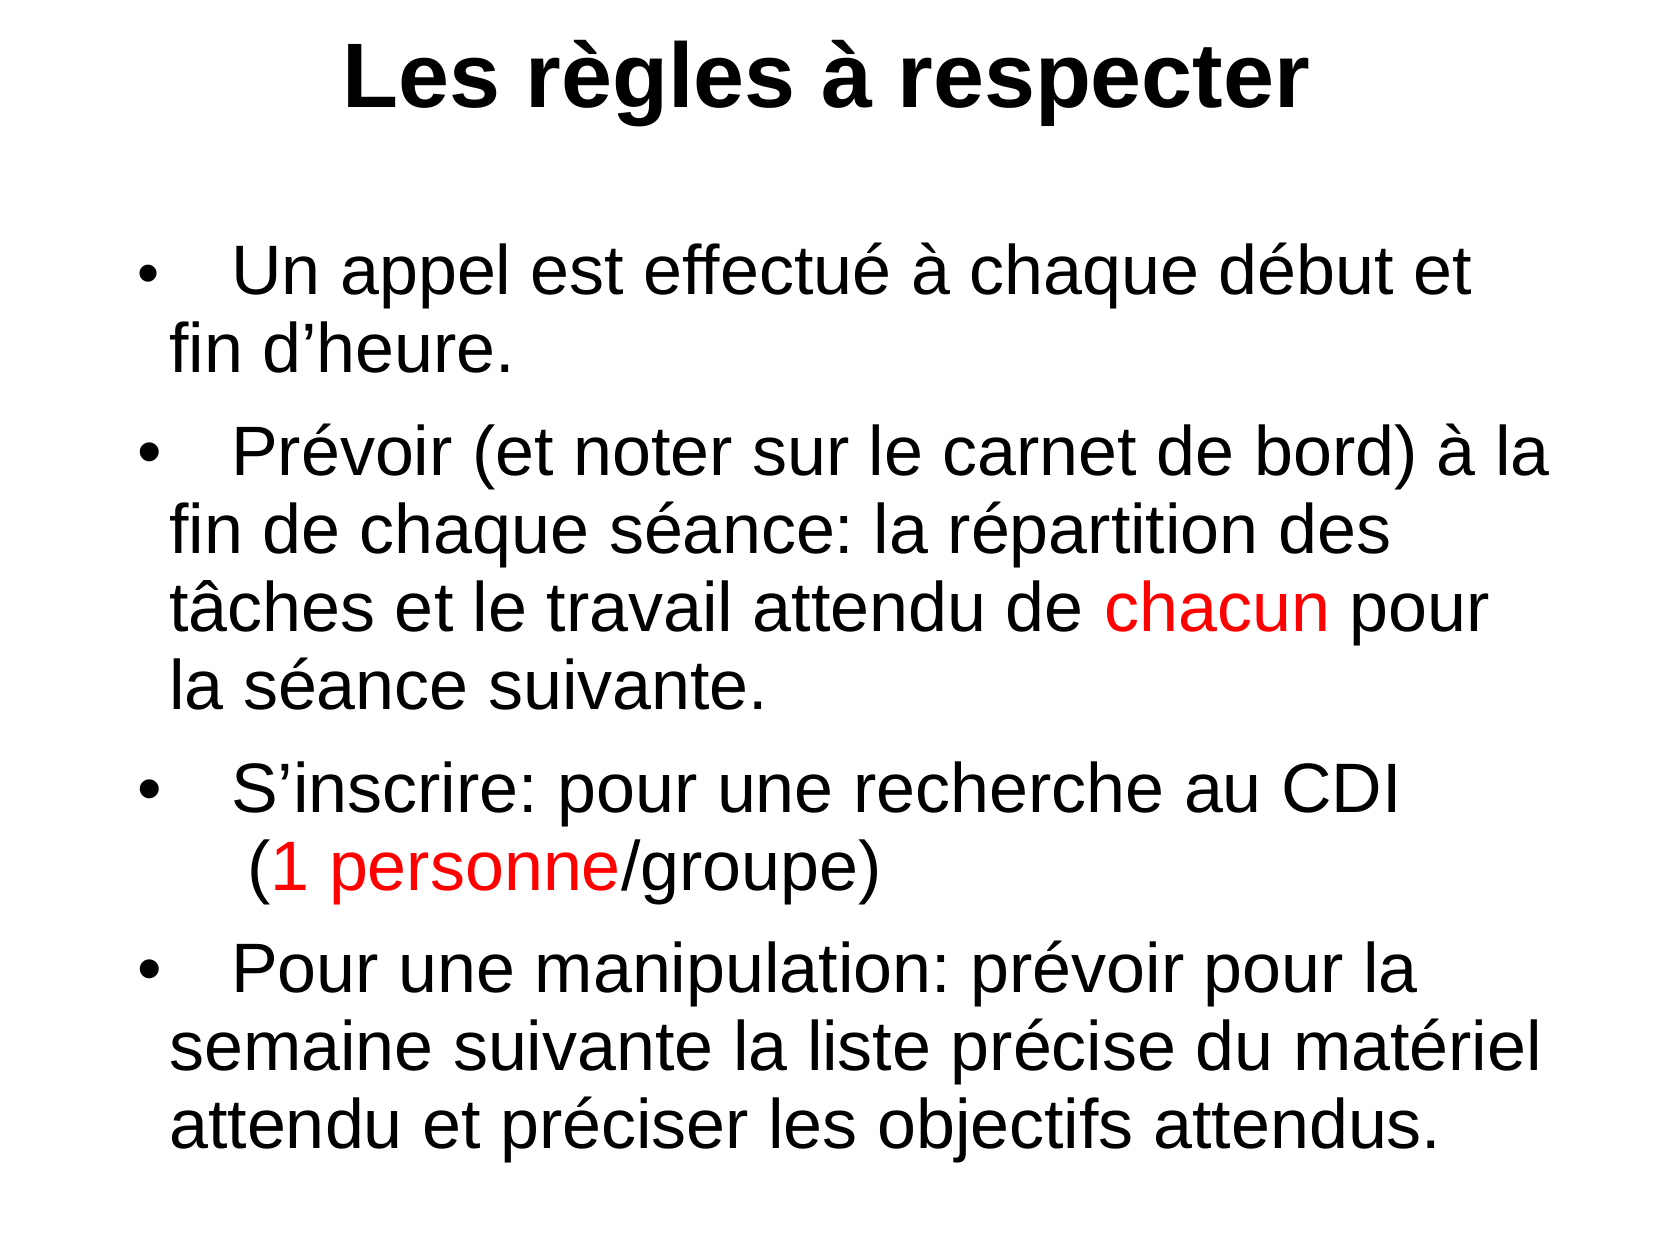

# Les règles à respecter
•	Un appel est effectué à chaque début et fin d’heure.
•	Prévoir (et noter sur le carnet de bord) à la fin de chaque séance: la répartition des tâches et le travail attendu de chacun pour la séance suivante.
•	S’inscrire: pour une recherche au CDI
 (1 personne/groupe)
•	Pour une manipulation: prévoir pour la semaine suivante la liste précise du matériel attendu et préciser les objectifs attendus.